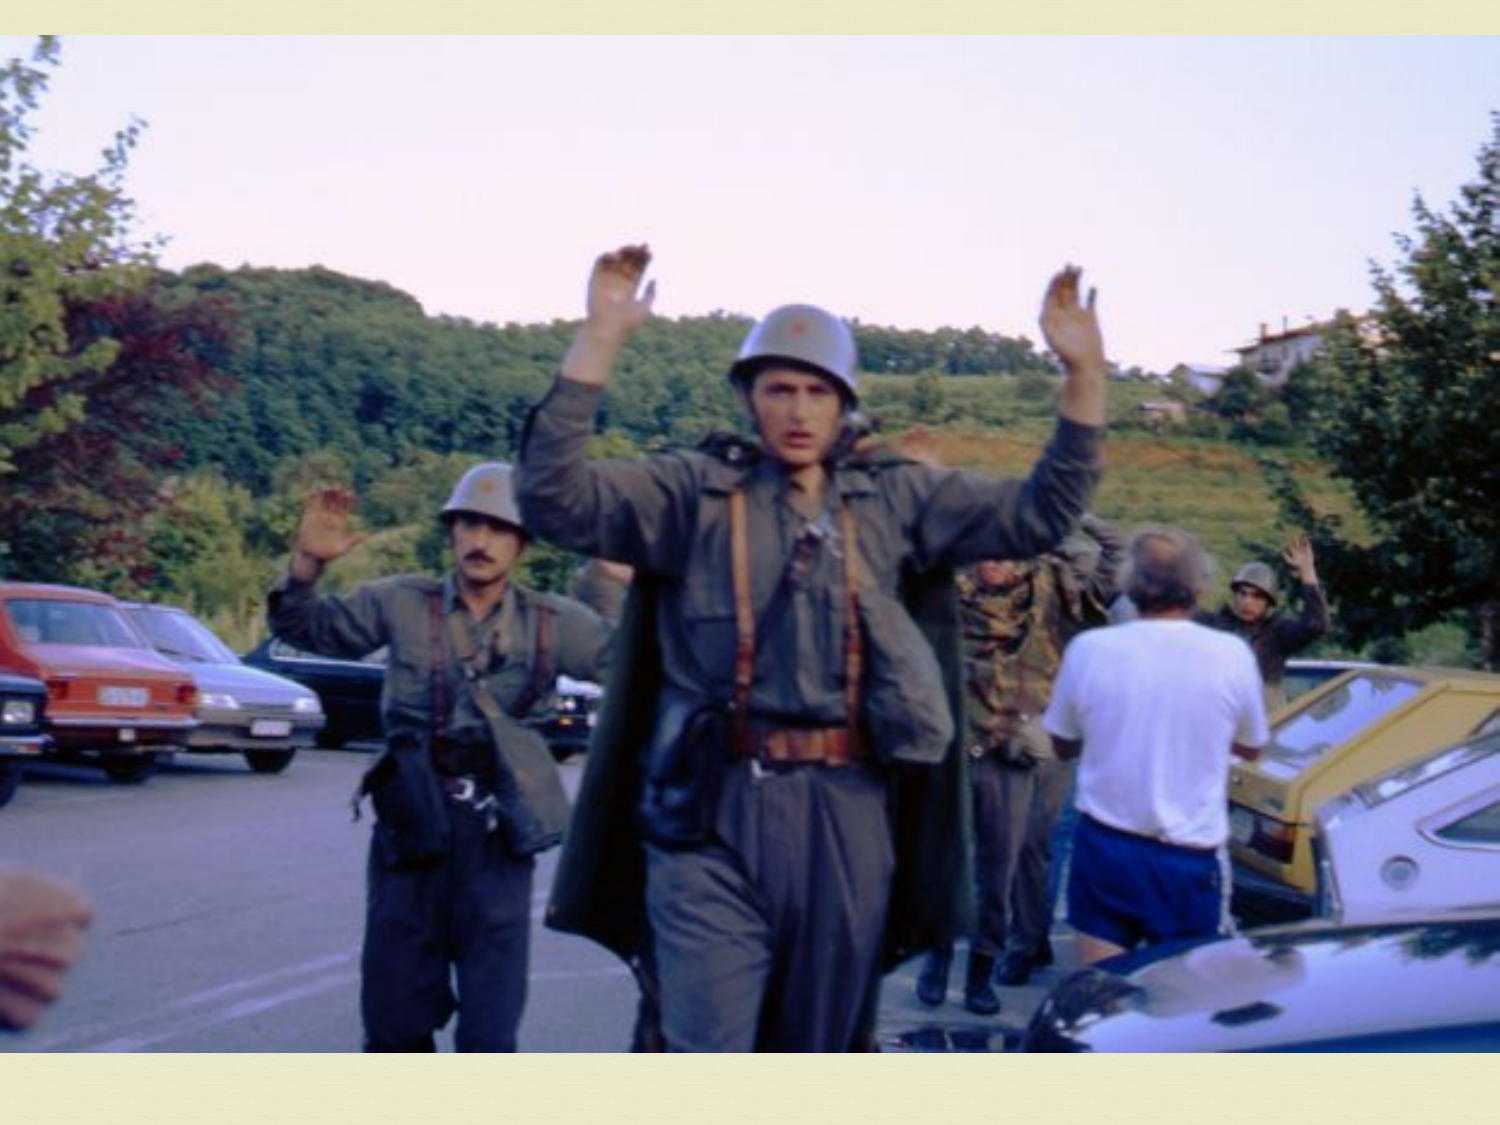

Četrtek, 4. julija
# TO je zasede vse mejne prehode
Enote JLA se vračajo v vojašnice in na Hrvaško
TO je dovolila umik tankovski koloni z Brnika in oklepni koloni pred Dravogradom
Oklepni koloni JLA je dovoljen umik iz Gornje Radgone